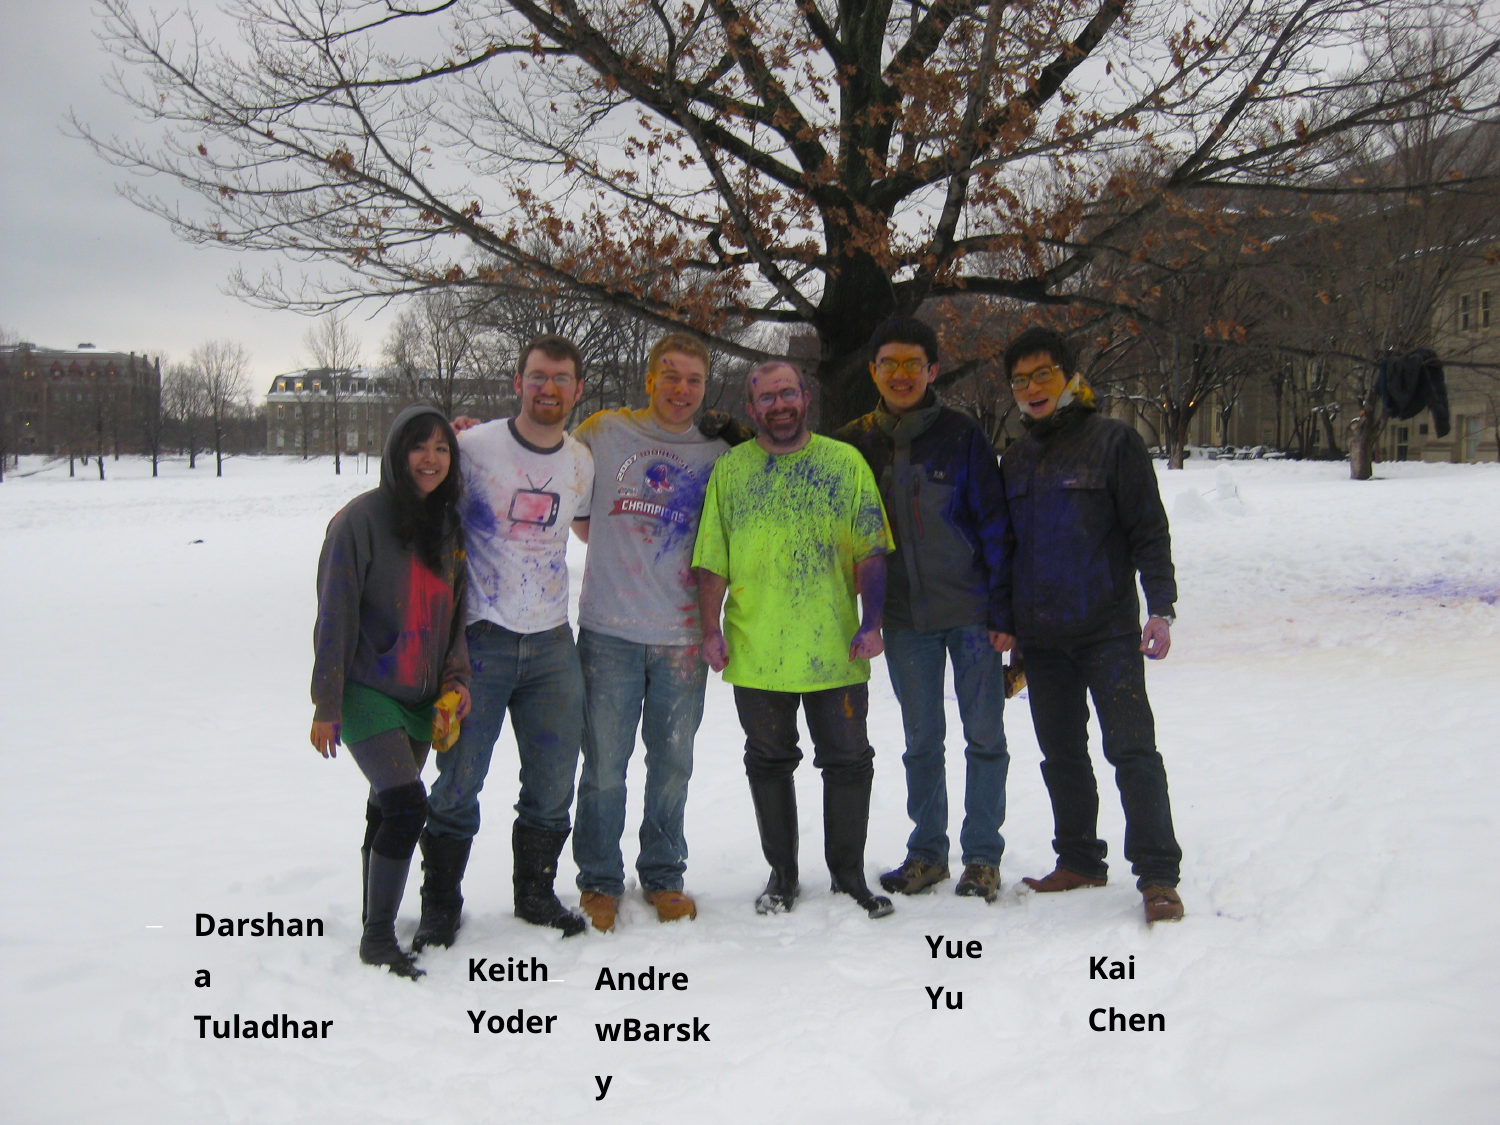

Darshana Tuladhar
Yue Yu
Kai Chen
Keith Yoder
AndrewBarsky